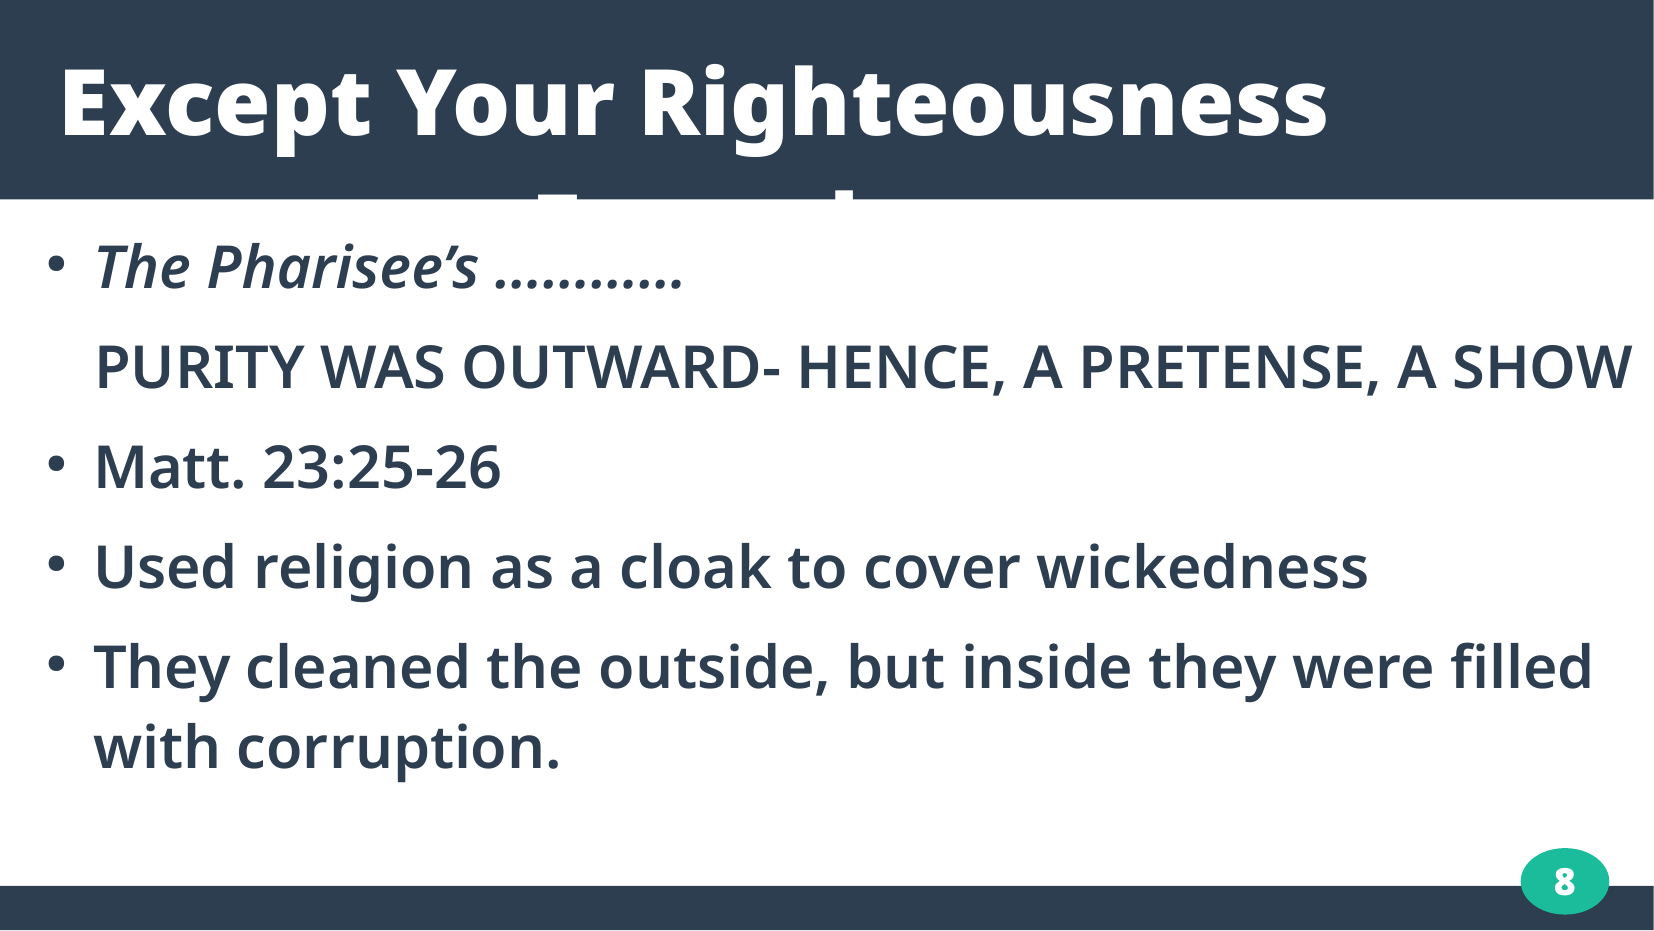

# Except Your Righteousness Exceed
The Pharisee’s …………
PURITY WAS OUTWARD- HENCE, A PRETENSE, A SHOW
Matt. 23:25-26
Used religion as a cloak to cover wickedness
They cleaned the outside, but inside they were filled with corruption.
8